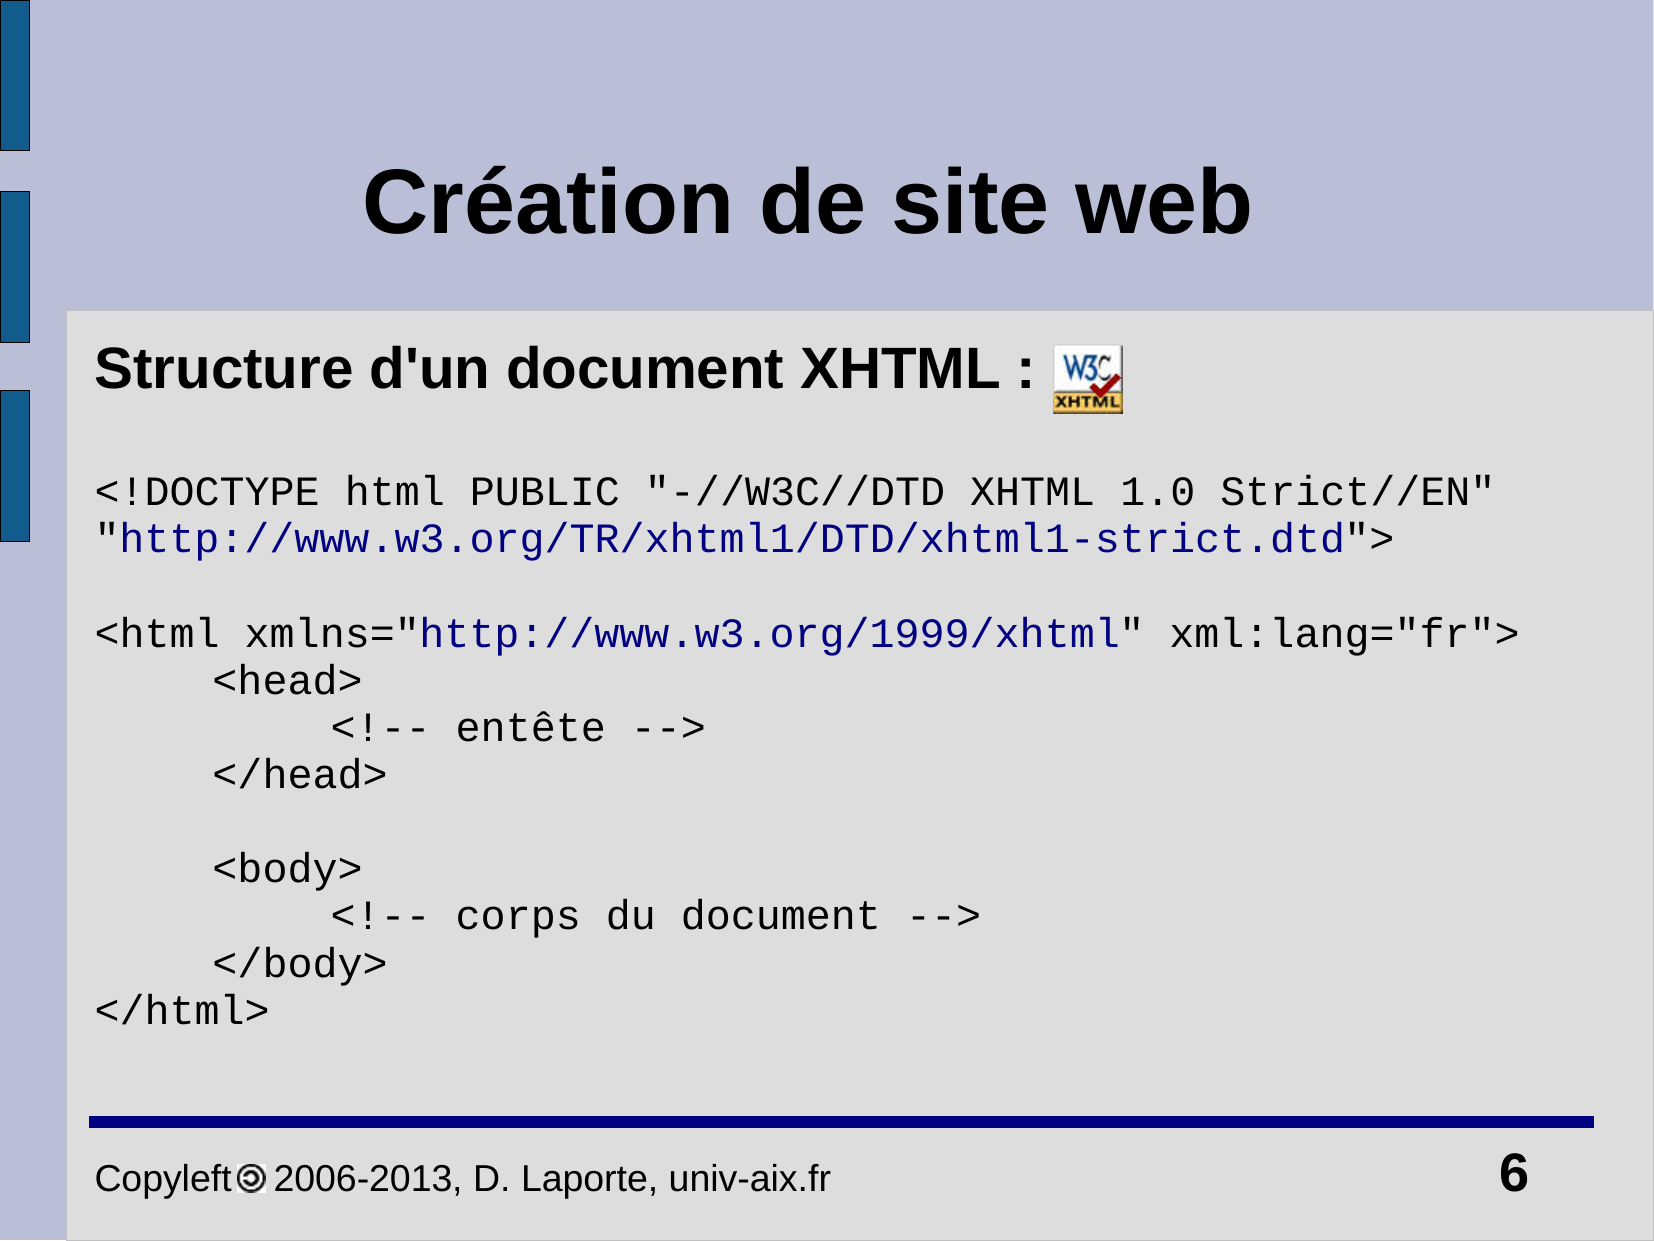

Structure d'un document XHTML :
<!DOCTYPE html PUBLIC "-//W3C//DTD XHTML 1.0 Strict//EN" "http://www.w3.org/TR/xhtml1/DTD/xhtml1-strict.dtd">
<html xmlns="http://www.w3.org/1999/xhtml" xml:lang="fr">
	<head>
 		<!-- entête -->
	</head>
	<body>
 		<!-- corps du document -->
	</body>
</html>